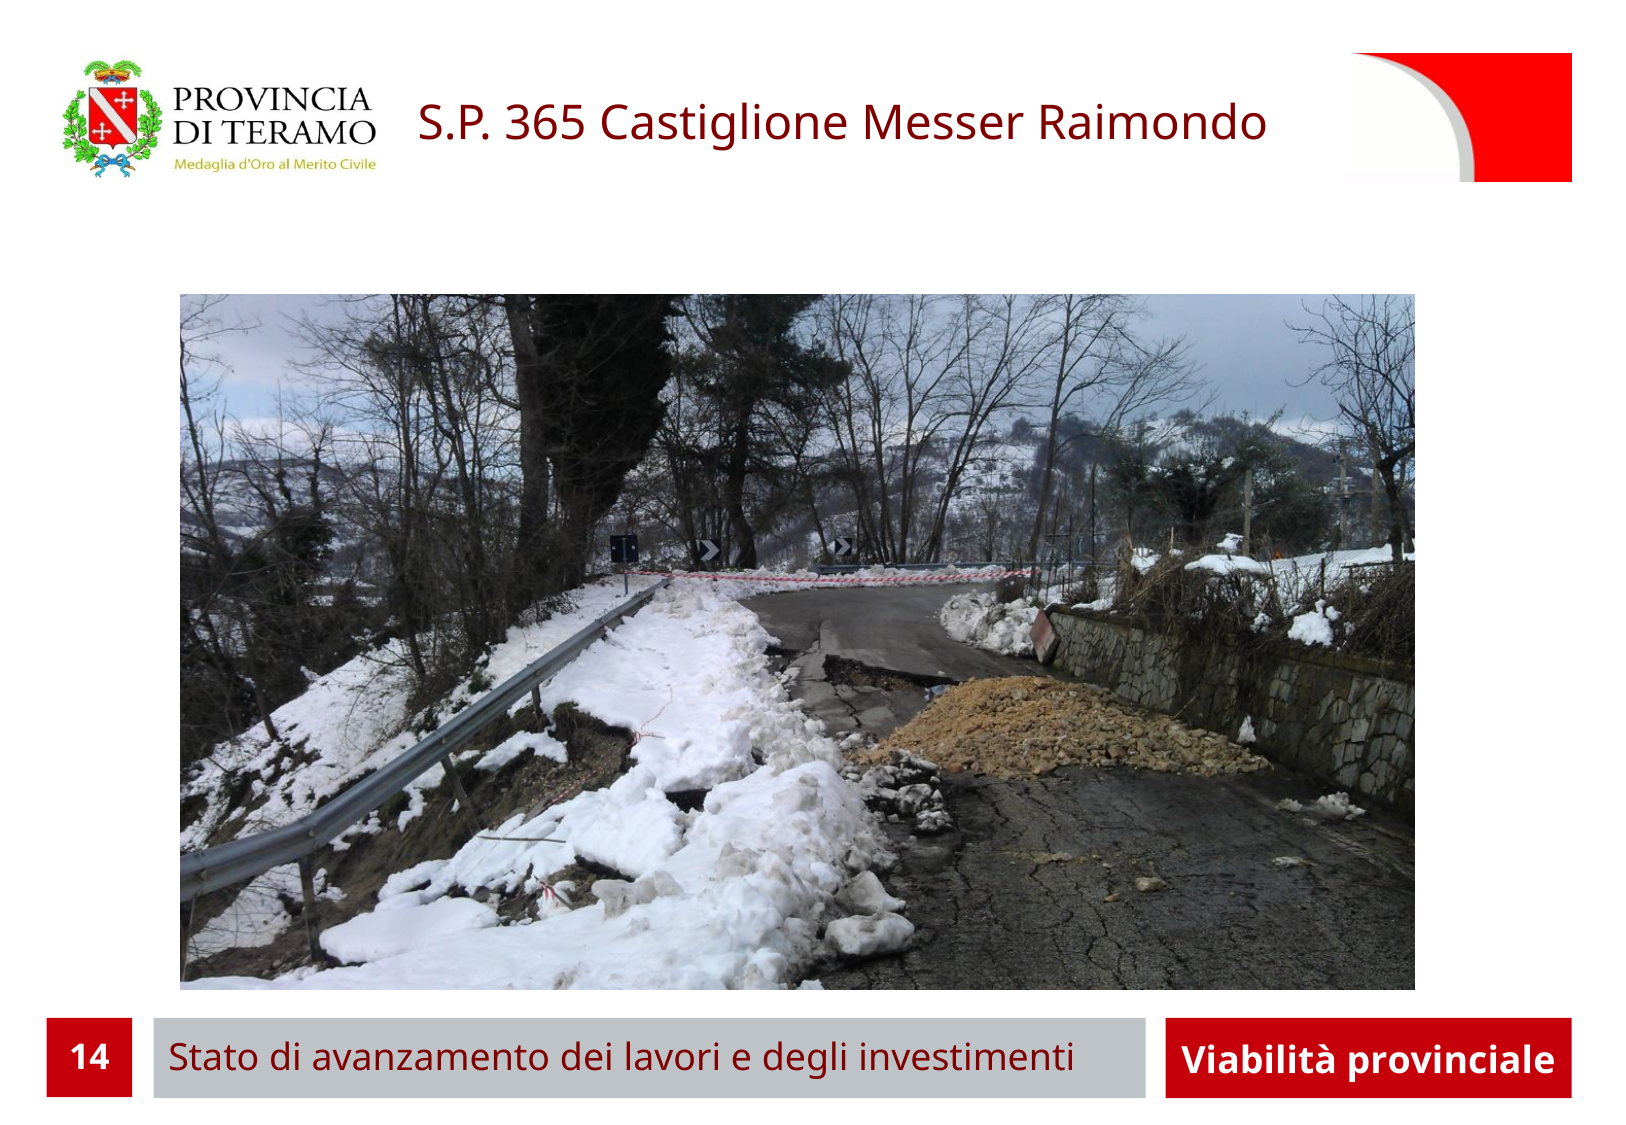

# S.P. 365 Castiglione Messer Raimondo
14